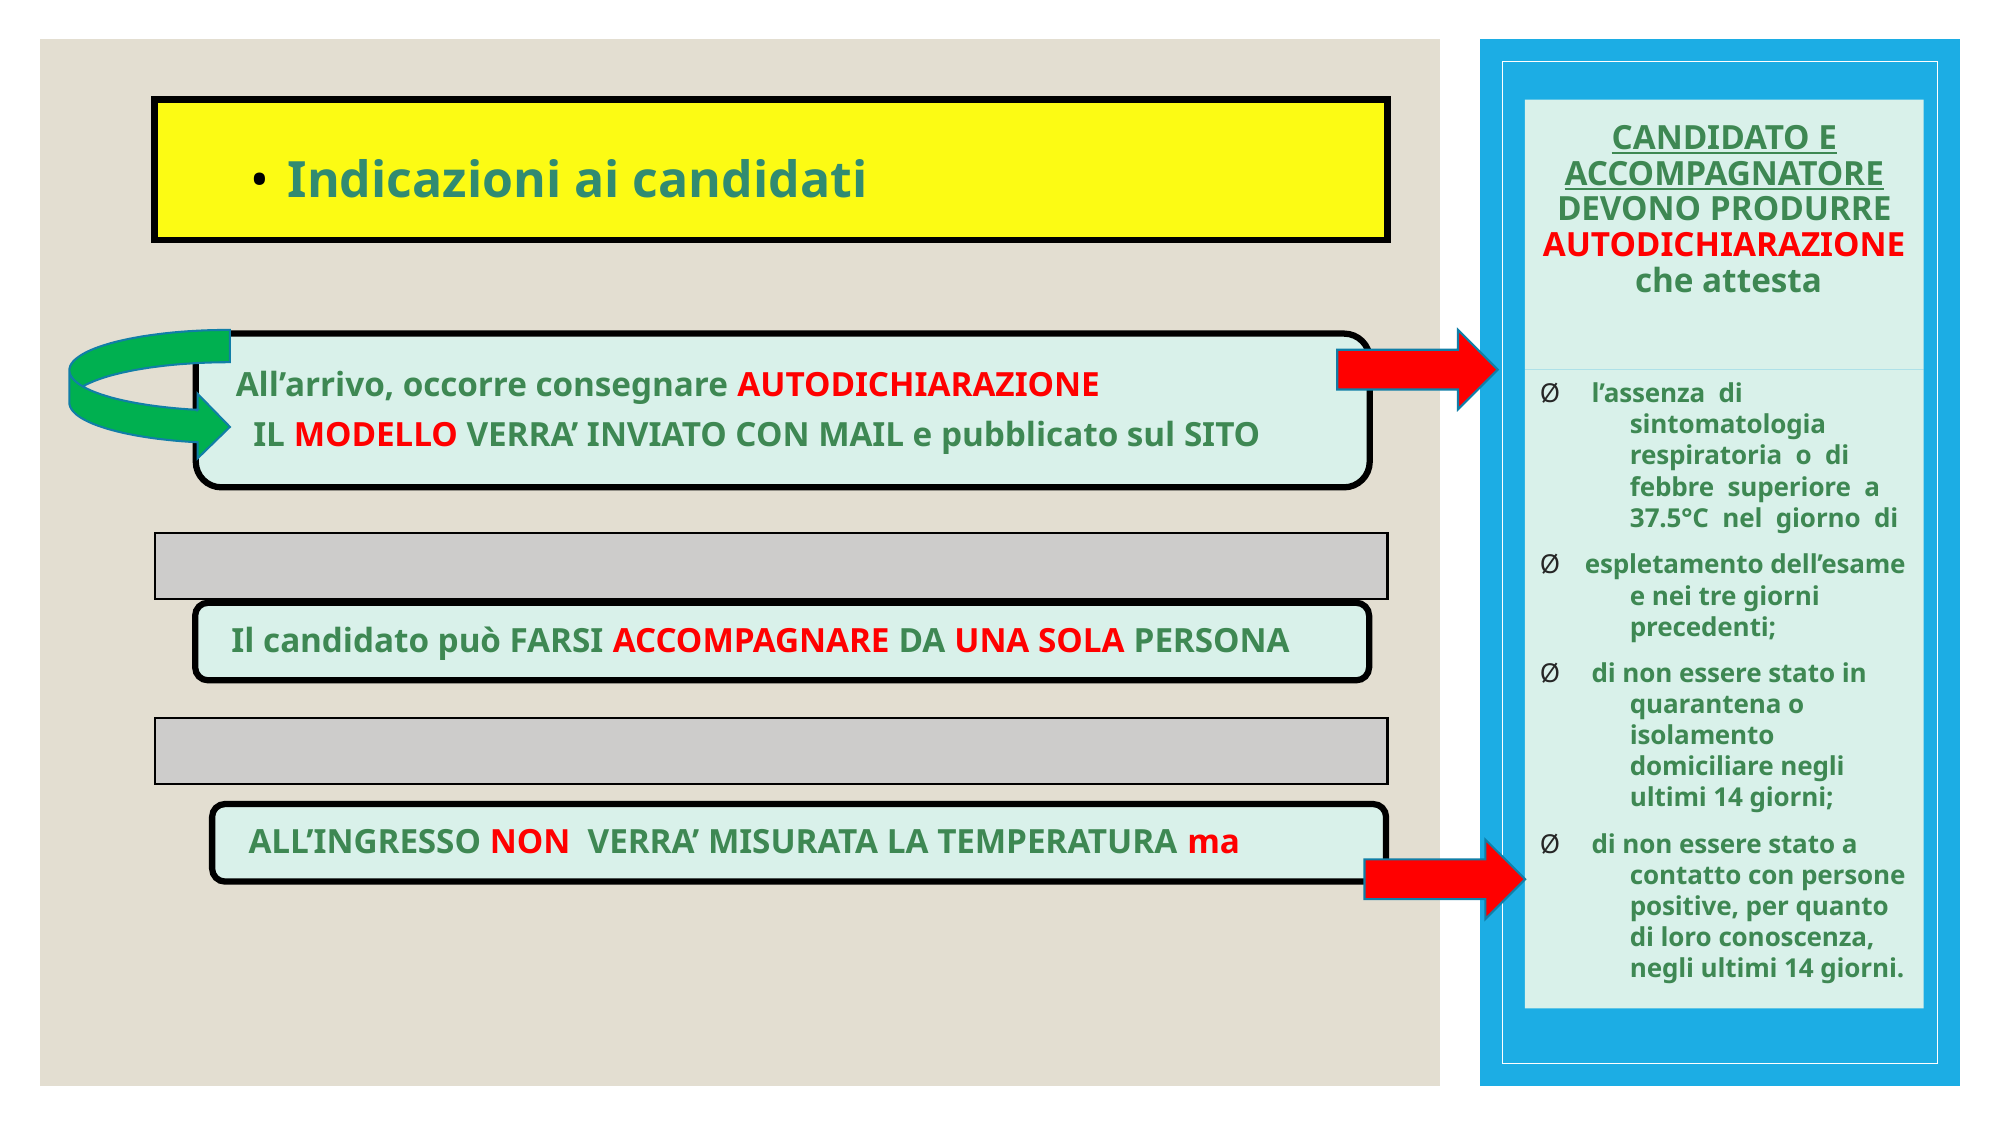

Indicazioni ai candidati
All’arrivo, occorre consegnare AUTODICHIARAZIONE
 IL MODELLO VERRA’ INVIATO CON MAIL e pubblicato sul SITO
Il candidato può FARSI ACCOMPAGNARE DA UNA SOLA PERSONA
ALL’INGRESSO NON VERRA’ MISURATA LA TEMPERATURA ma
# CANDIDATO E ACCOMPAGNATORE DEVONO PRODURRE AUTODICHIARAZIONE che attesta
 l’assenza di sintomatologia respiratoria o di febbre superiore a 37.5°C nel giorno di
espletamento dell’esame e nei tre giorni precedenti;
 di non essere stato in quarantena o isolamento domiciliare negli ultimi 14 giorni;
 di non essere stato a contatto con persone positive, per quanto di loro conoscenza, negli ultimi 14 giorni.